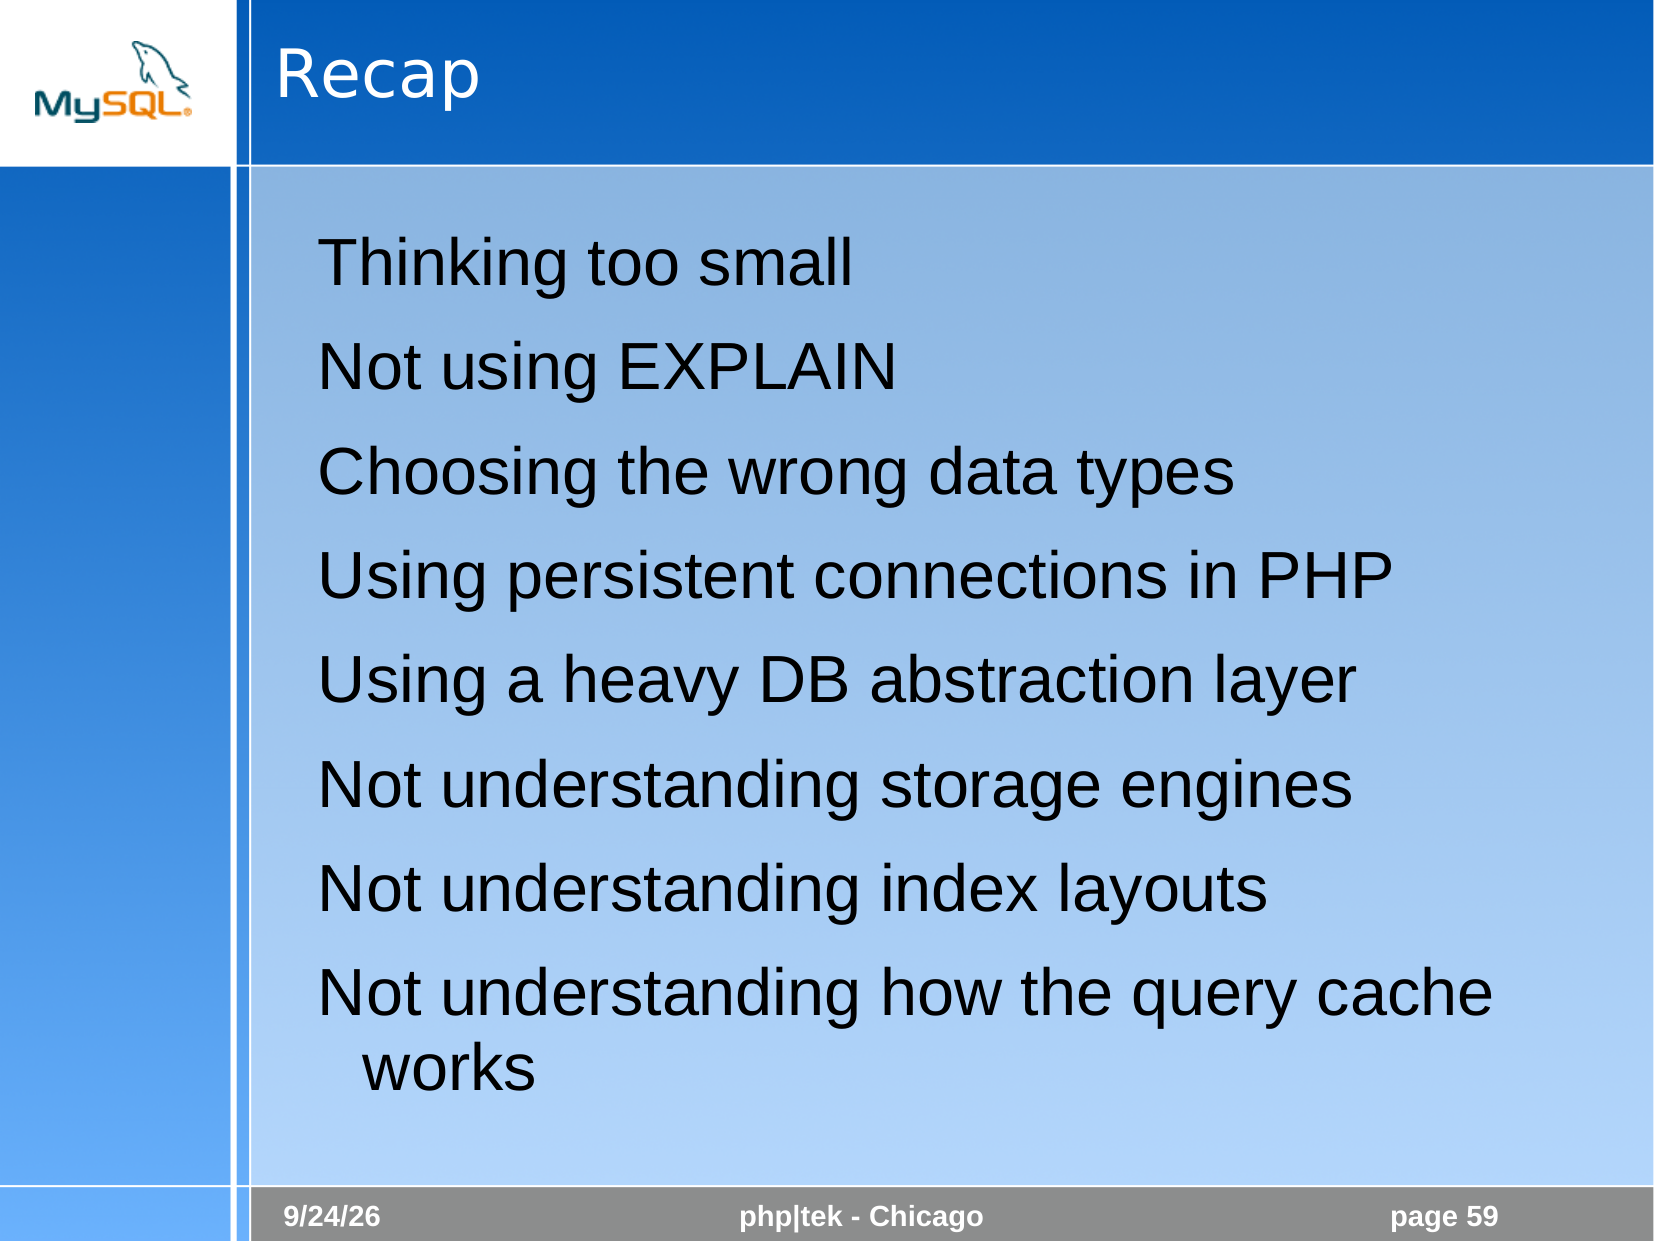

# Recap
Thinking too small
Not using EXPLAIN
Choosing the wrong data types
Using persistent connections in PHP
Using a heavy DB abstraction layer
Not understanding storage engines
Not understanding index layouts
Not understanding how the query cache works